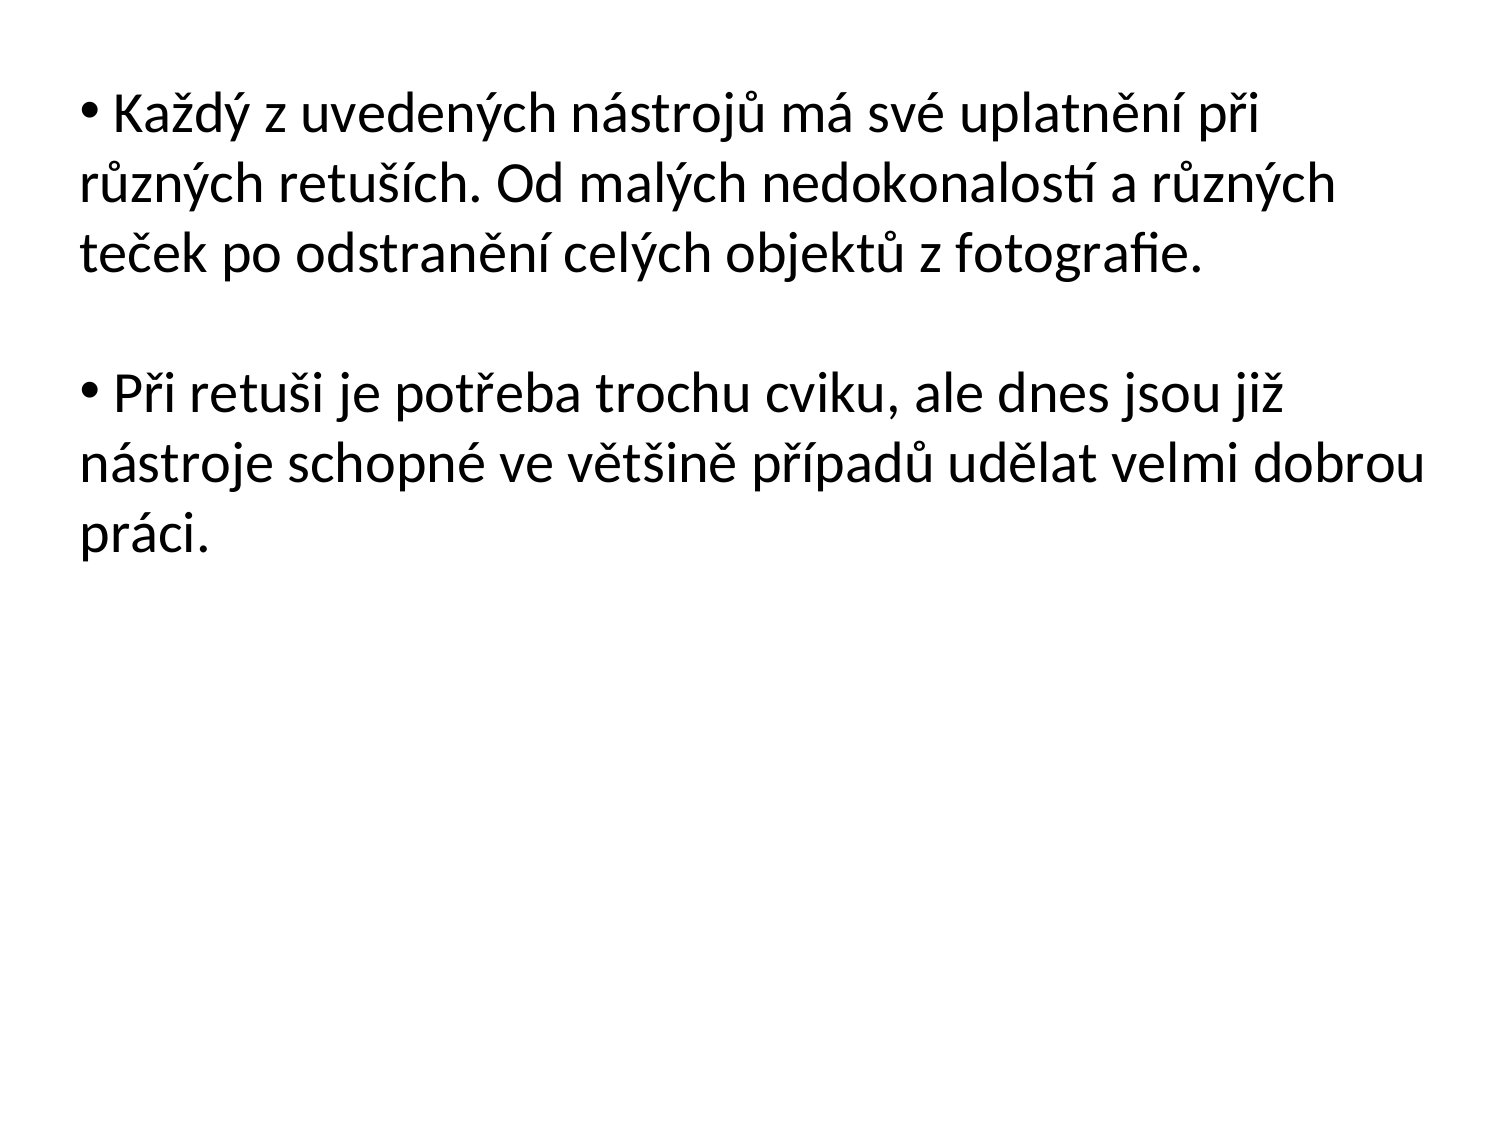

Každý z uvedených nástrojů má své uplatnění při různých retuších. Od malých nedokonalostí a různých teček po odstranění celých objektů z fotografie.
 Při retuši je potřeba trochu cviku, ale dnes jsou již nástroje schopné ve většině případů udělat velmi dobrou práci.